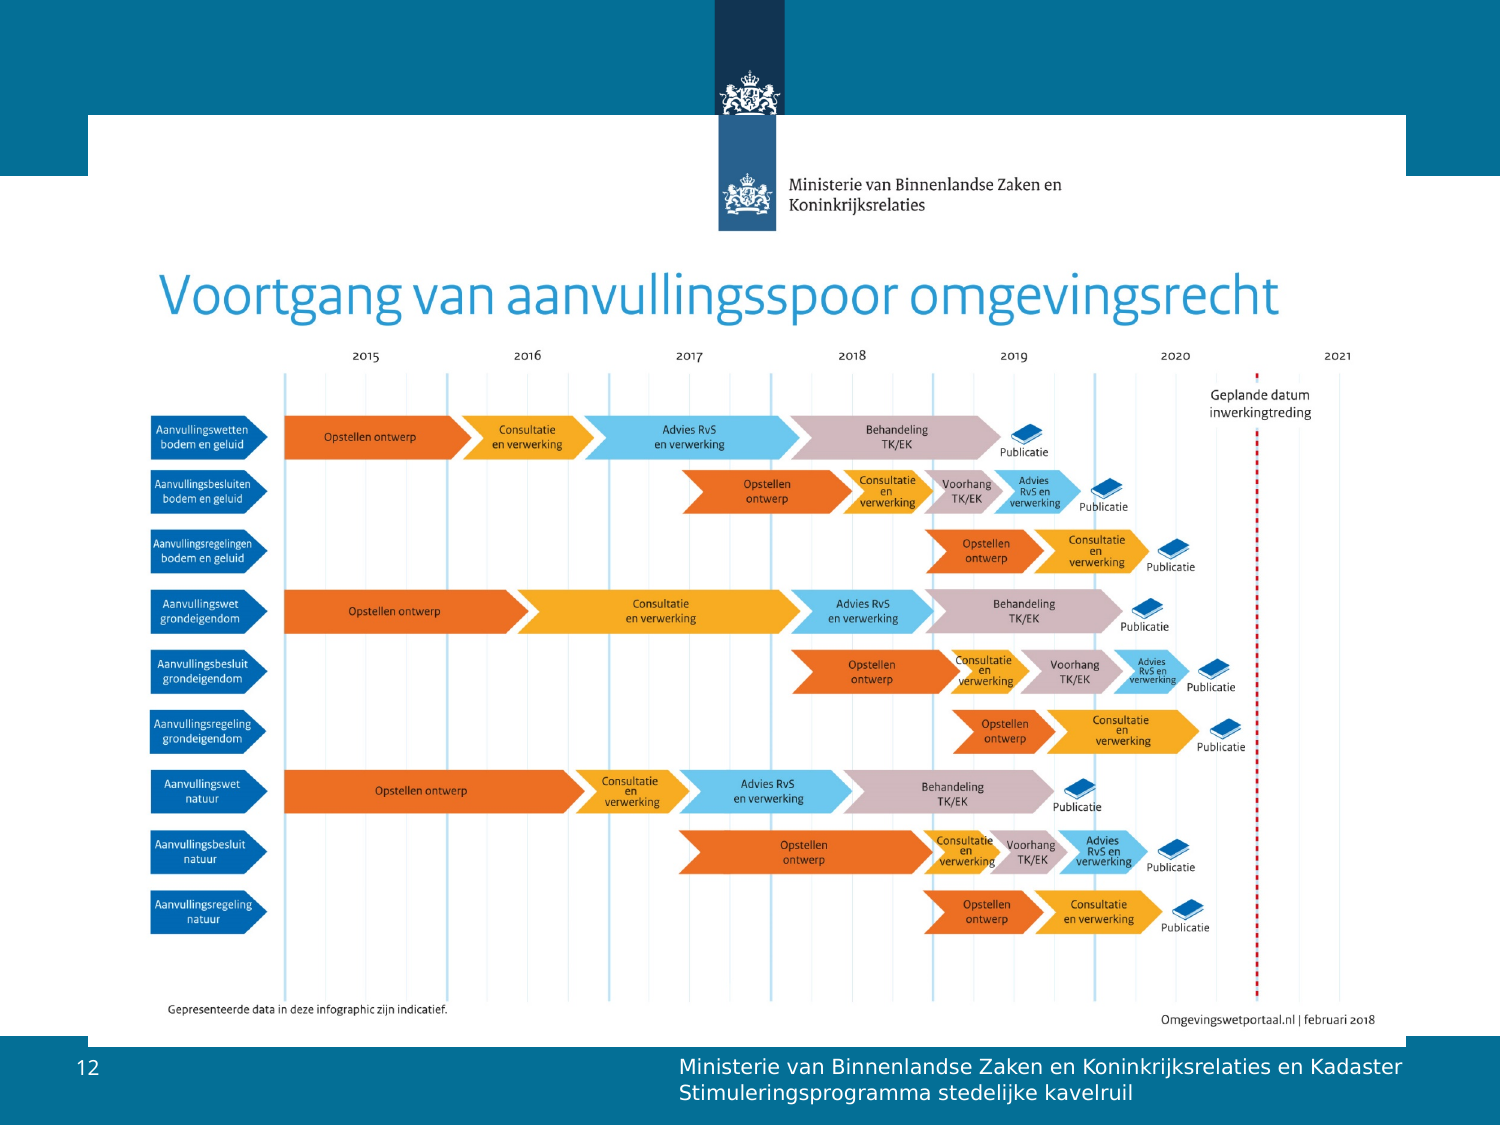

Ministerie van Binnenlandse Zaken en Koninkrijksrelaties en Kadaster
Stimuleringsprogramma stedelijke kavelruil